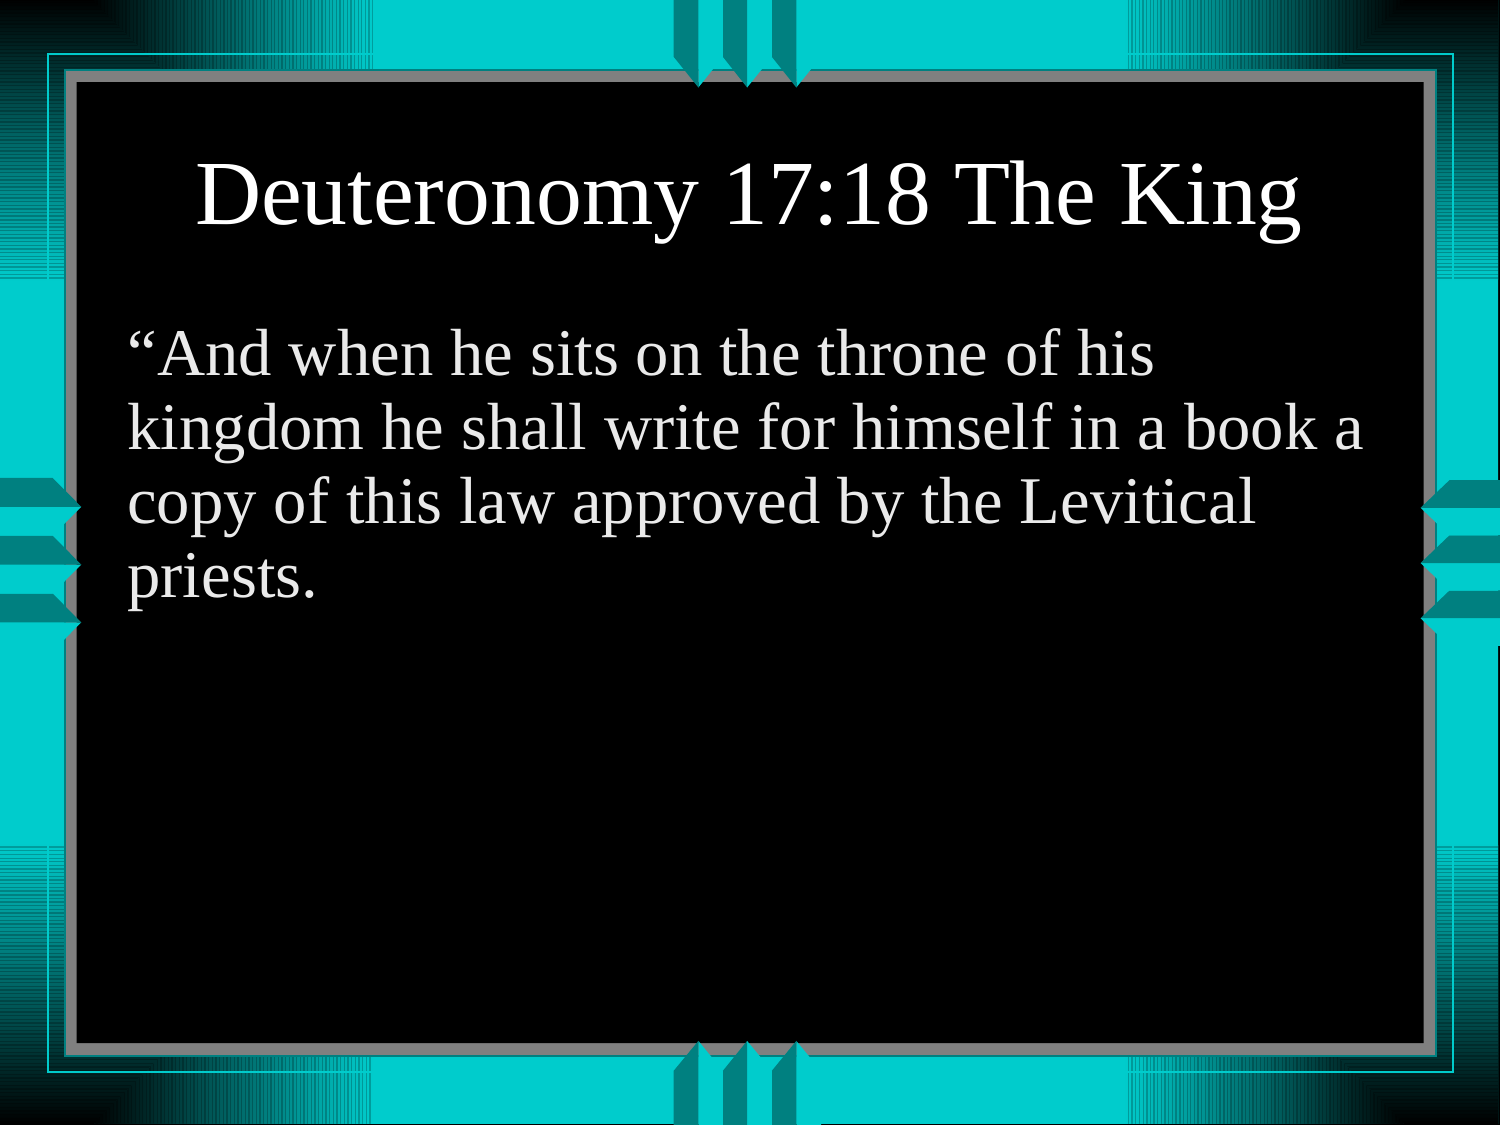

# Deuteronomy 17:18 The King
“And when he sits on the throne of his kingdom he shall write for himself in a book a copy of this law approved by the Levitical priests.